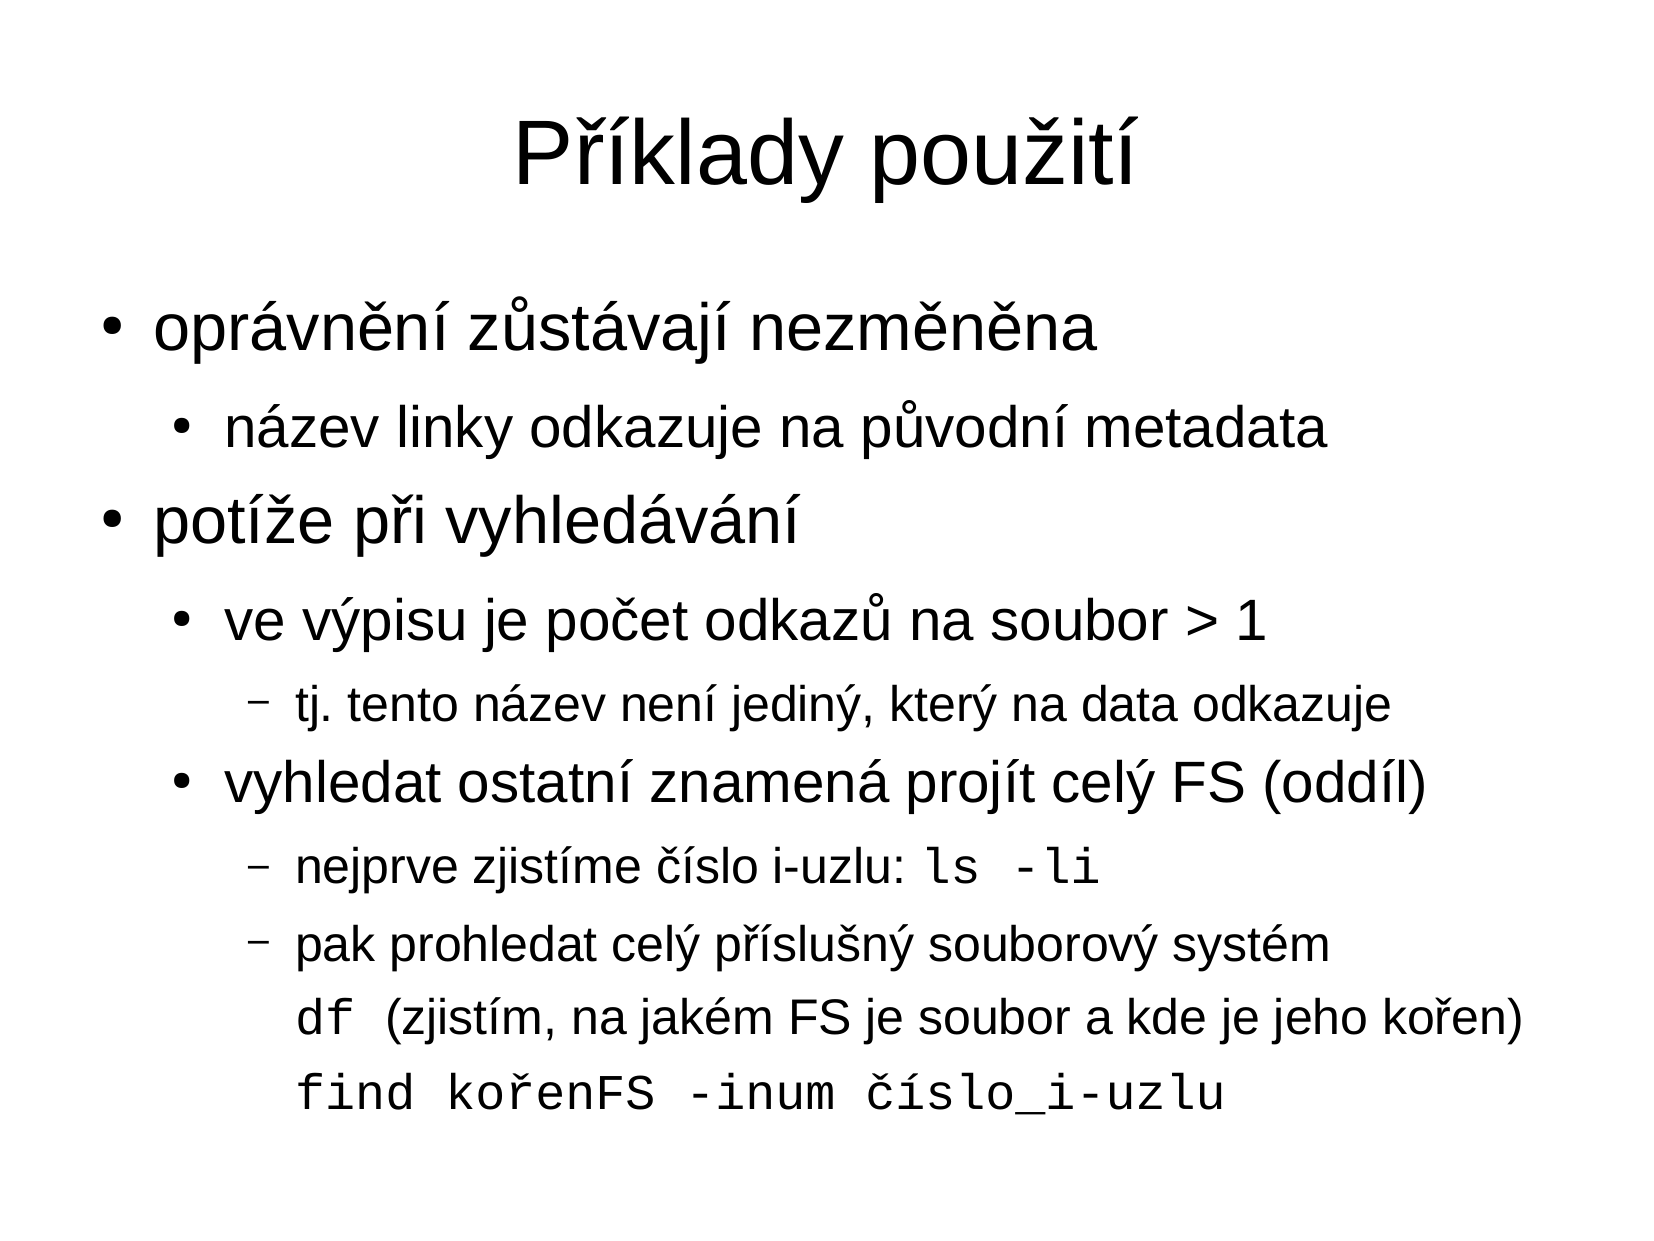

# Příklady použití
oprávnění zůstávají nezměněna
název linky odkazuje na původní metadata
potíže při vyhledávání
ve výpisu je počet odkazů na soubor > 1
tj. tento název není jediný, který na data odkazuje
vyhledat ostatní znamená projít celý FS (oddíl)
nejprve zjistíme číslo i-uzlu: ls -li
pak prohledat celý příslušný souborový systém
df (zjistím, na jakém FS je soubor a kde je jeho kořen)
find kořenFS -inum číslo_i-uzlu